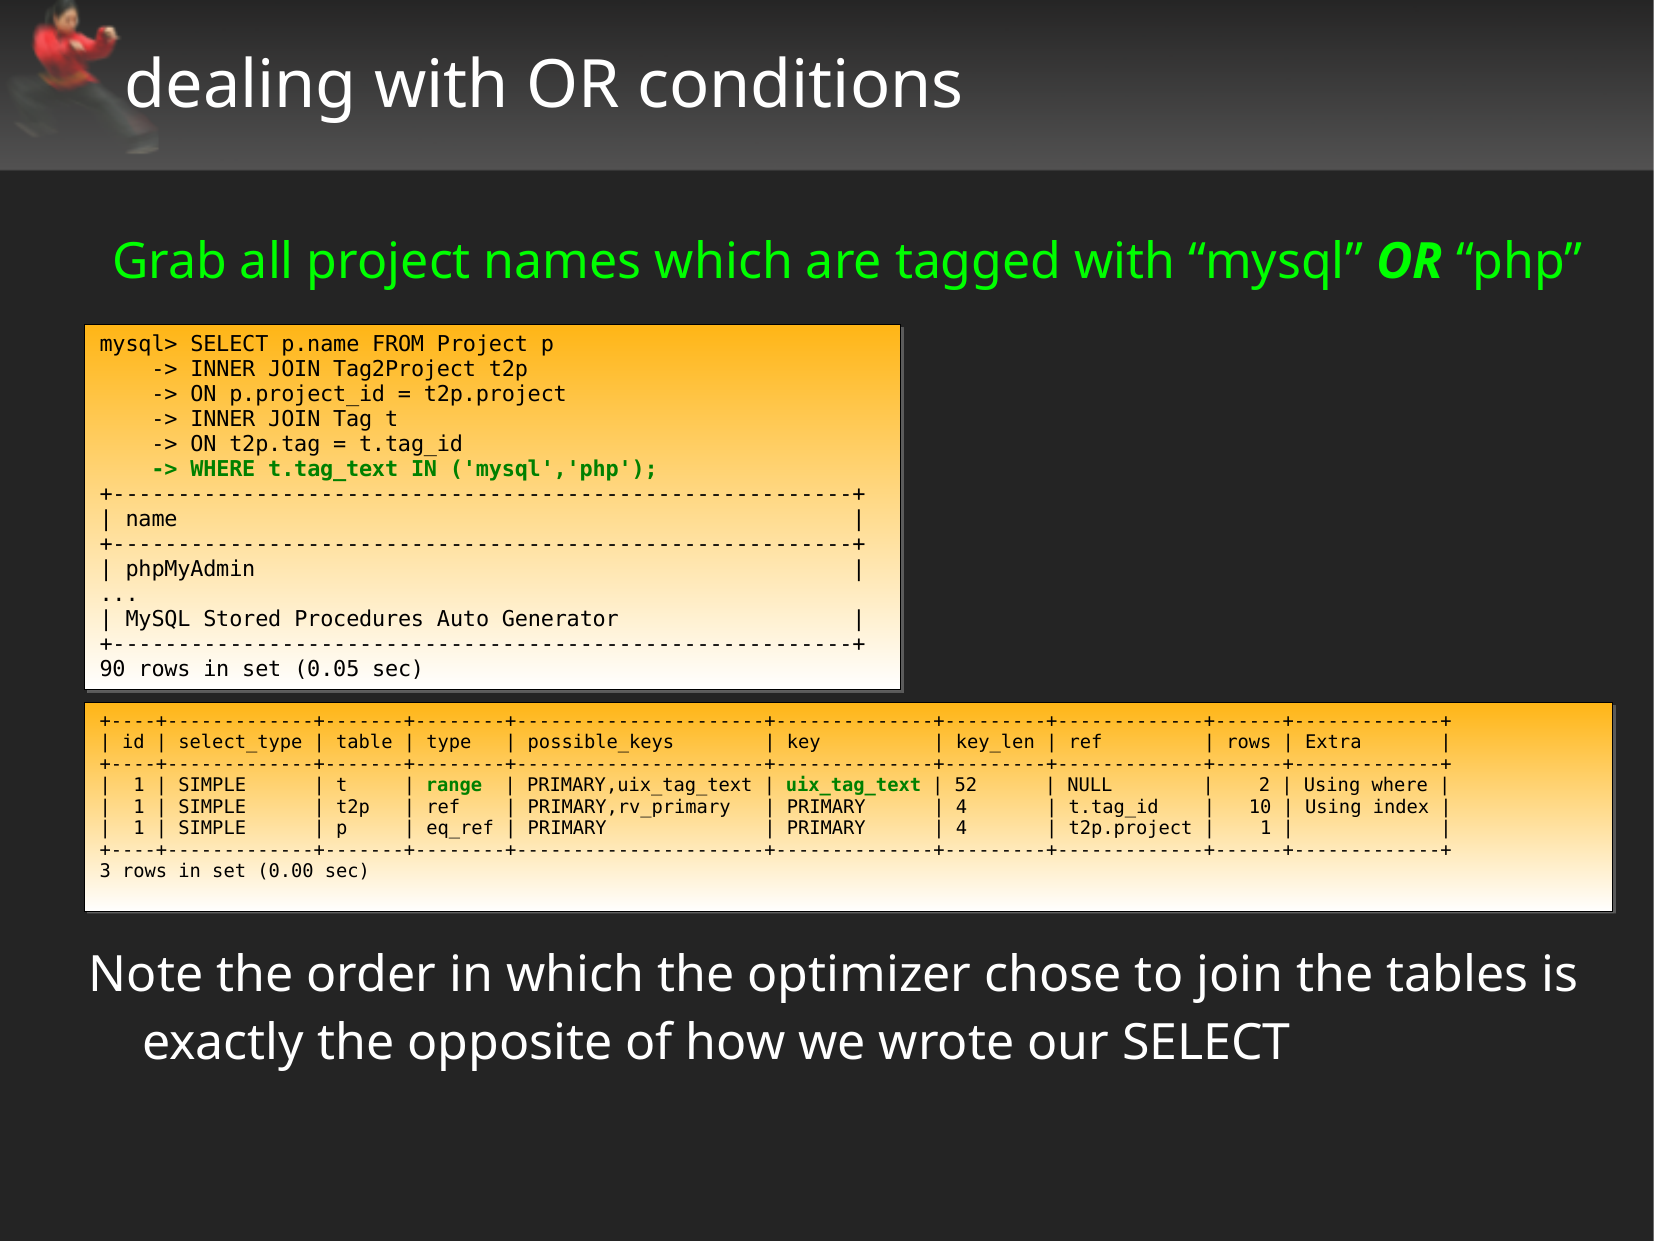

# dealing with OR conditions
Grab all project names which are tagged with “mysql” OR “php”
mysql> SELECT p.name FROM Project p
 -> INNER JOIN Tag2Project t2p
 -> ON p.project_id = t2p.project
 -> INNER JOIN Tag t
 -> ON t2p.tag = t.tag_id
 -> WHERE t.tag_text IN ('mysql','php');
+---------------------------------------------------------+
| name |
+---------------------------------------------------------+
| phpMyAdmin |
...
| MySQL Stored Procedures Auto Generator |
+---------------------------------------------------------+
90 rows in set (0.05 sec)
+----+-------------+-------+--------+----------------------+--------------+---------+-------------+------+-------------+
| id | select_type | table | type | possible_keys | key | key_len | ref | rows | Extra |
+----+-------------+-------+--------+----------------------+--------------+---------+-------------+------+-------------+
| 1 | SIMPLE | t | range | PRIMARY,uix_tag_text | uix_tag_text | 52 | NULL | 2 | Using where |
| 1 | SIMPLE | t2p | ref | PRIMARY,rv_primary | PRIMARY | 4 | t.tag_id | 10 | Using index |
| 1 | SIMPLE | p | eq_ref | PRIMARY | PRIMARY | 4 | t2p.project | 1 | |
+----+-------------+-------+--------+----------------------+--------------+---------+-------------+------+-------------+
3 rows in set (0.00 sec)
Note the order in which the optimizer chose to join the tables is exactly the opposite of how we wrote our SELECT